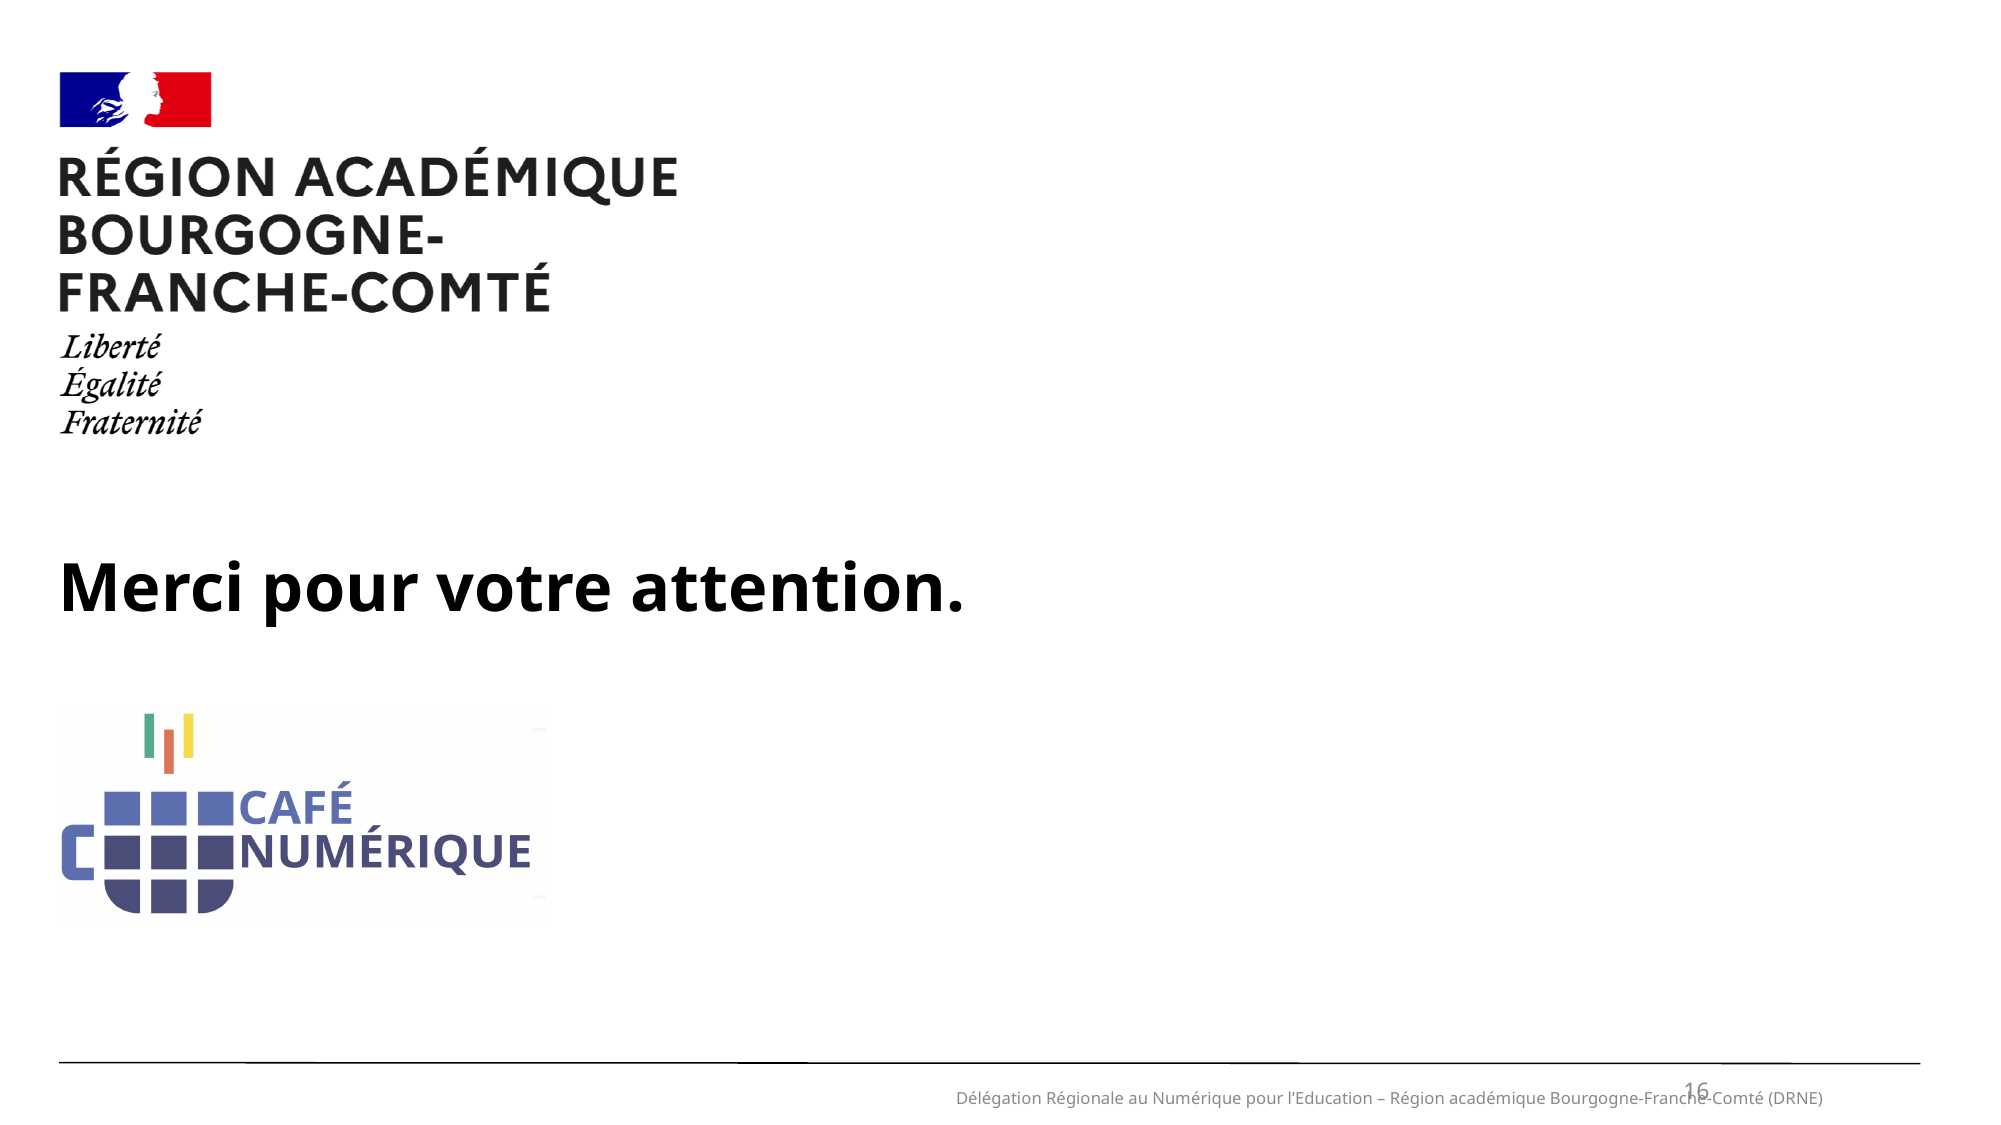

# Merci pour votre attention.
Délégation Régionale au Numérique pour l’Education – Région académique Bourgogne-Franche-Comté (DRNE)